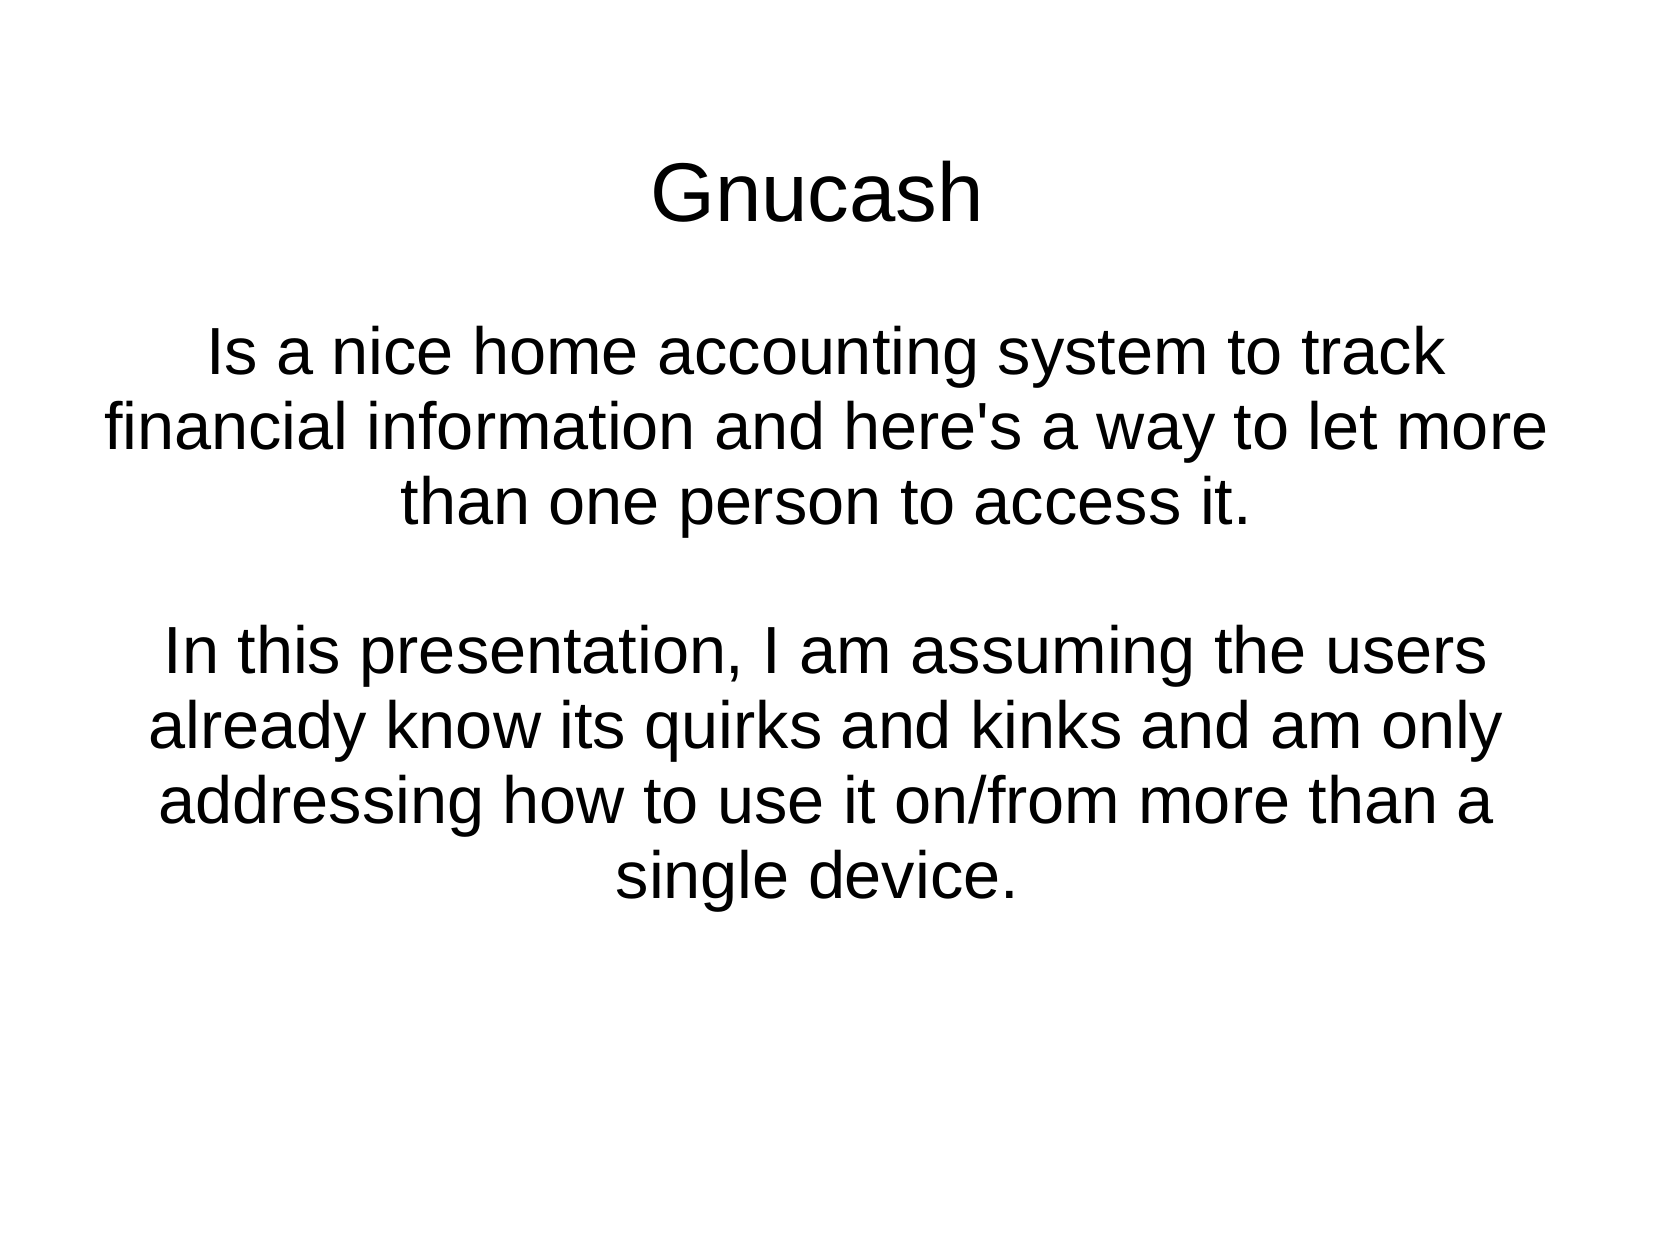

# Gnucash
Is a nice home accounting system to track financial information and here's a way to let more than one person to access it.
In this presentation, I am assuming the users already know its quirks and kinks and am only addressing how to use it on/from more than a single device.